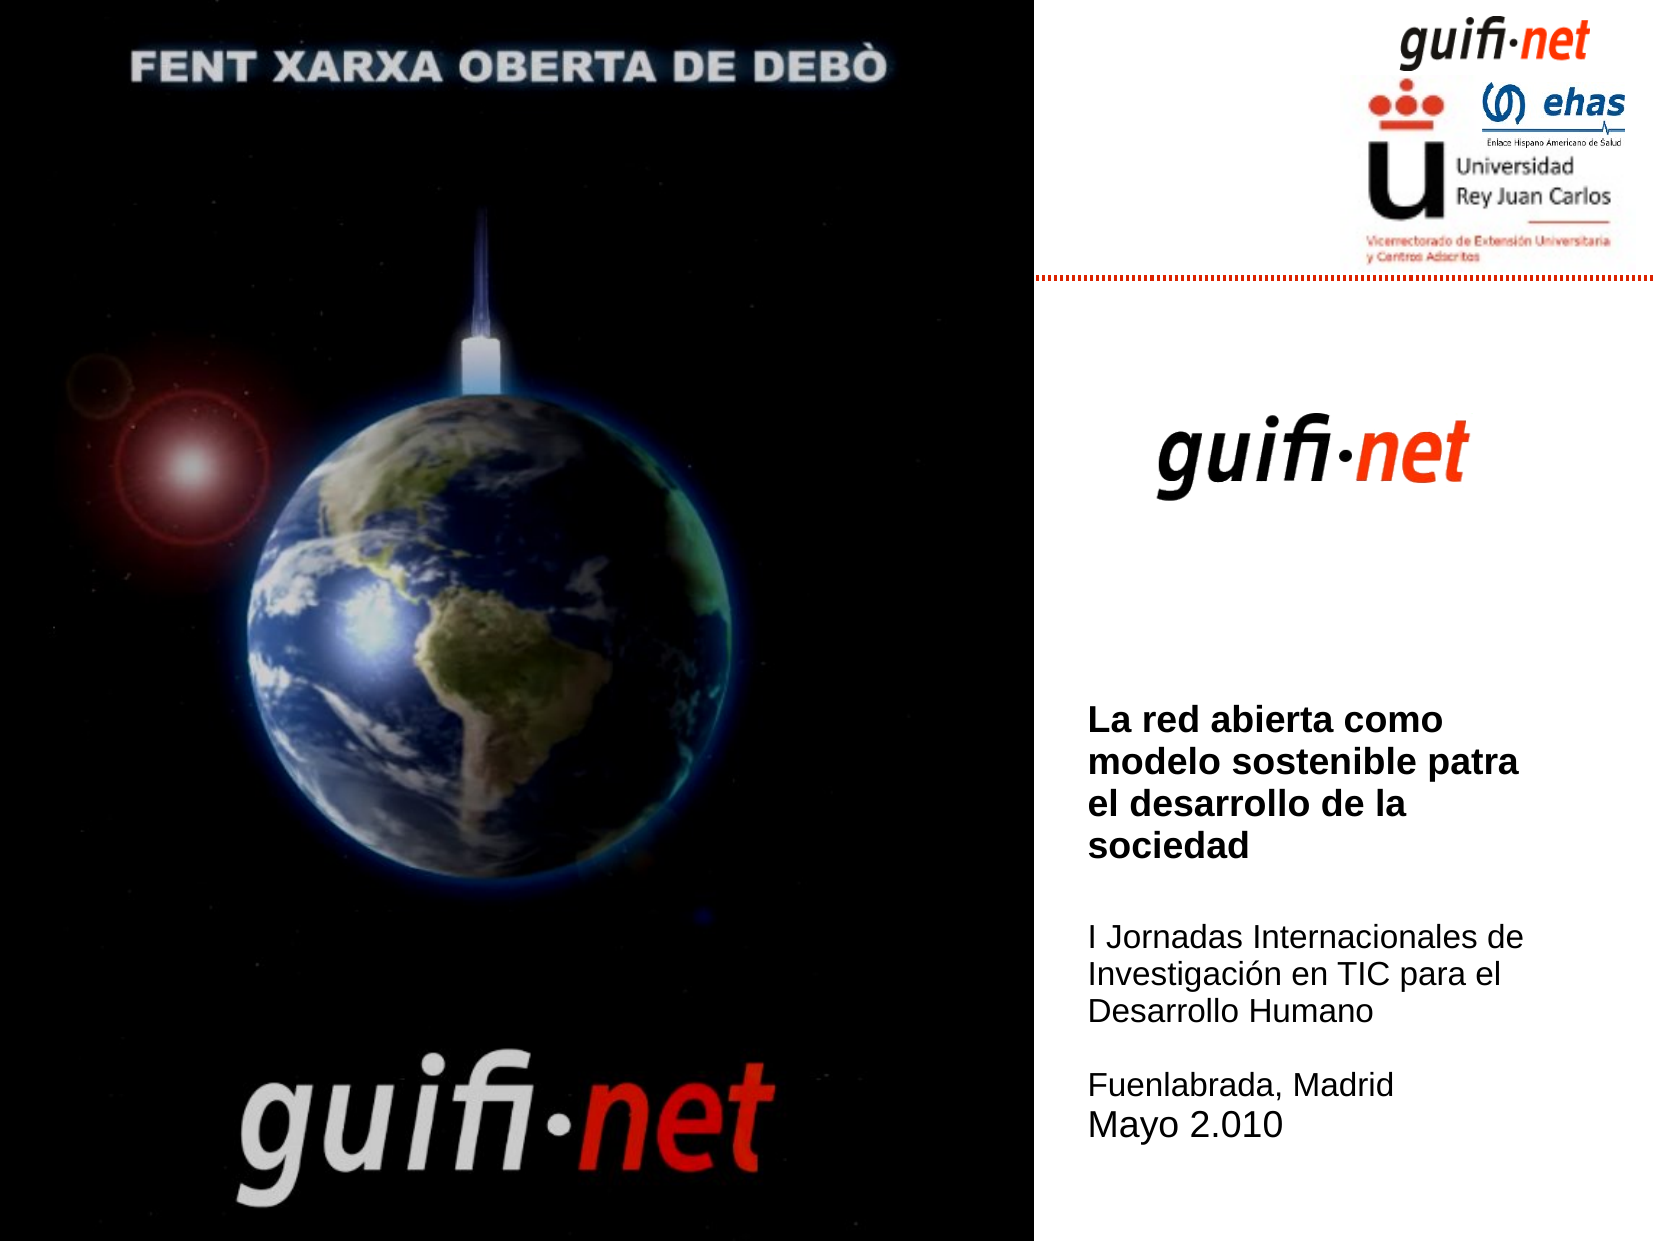

La red abierta como modelo sostenible patra el desarrollo de la sociedad
I Jornadas Internacionales de Investigación en TIC para el Desarrollo Humano
Fuenlabrada, Madrid
Mayo 2.010